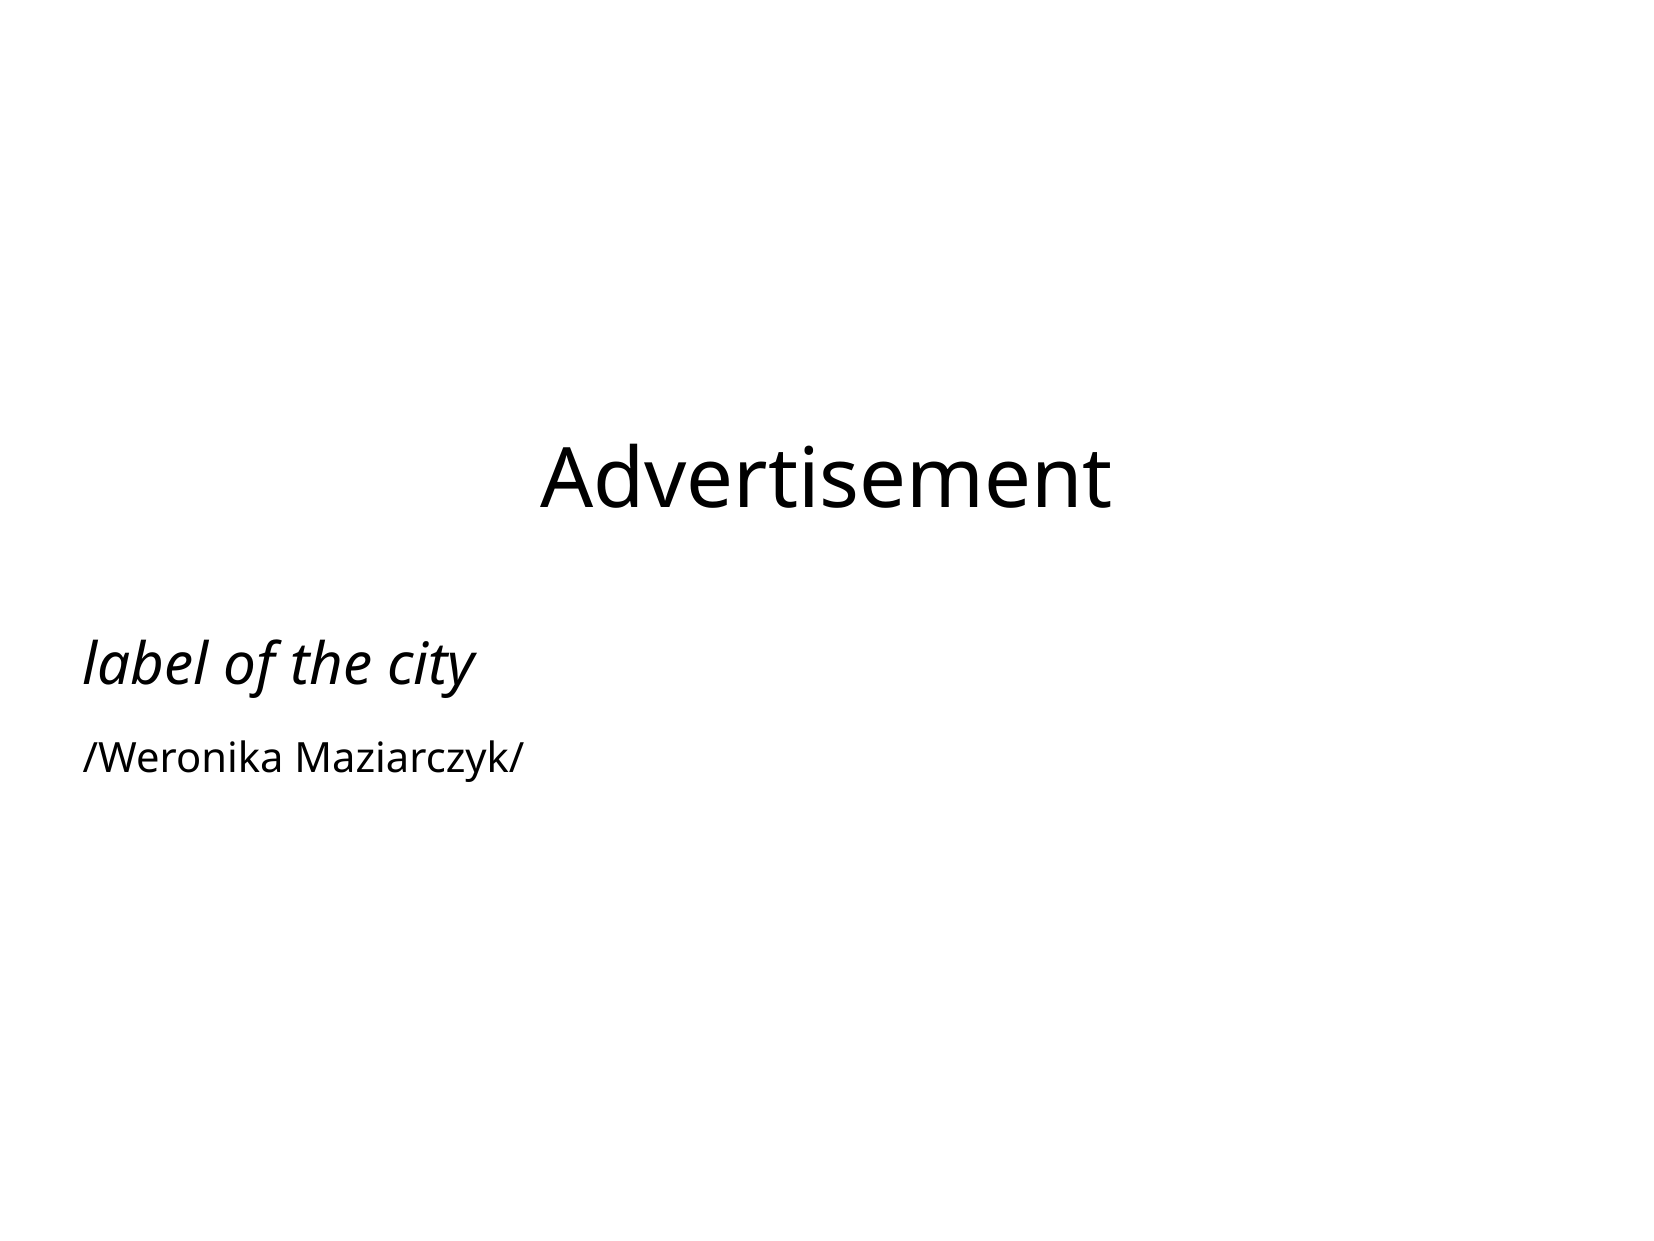

# Advertisement
label of the city
/Weronika Maziarczyk/